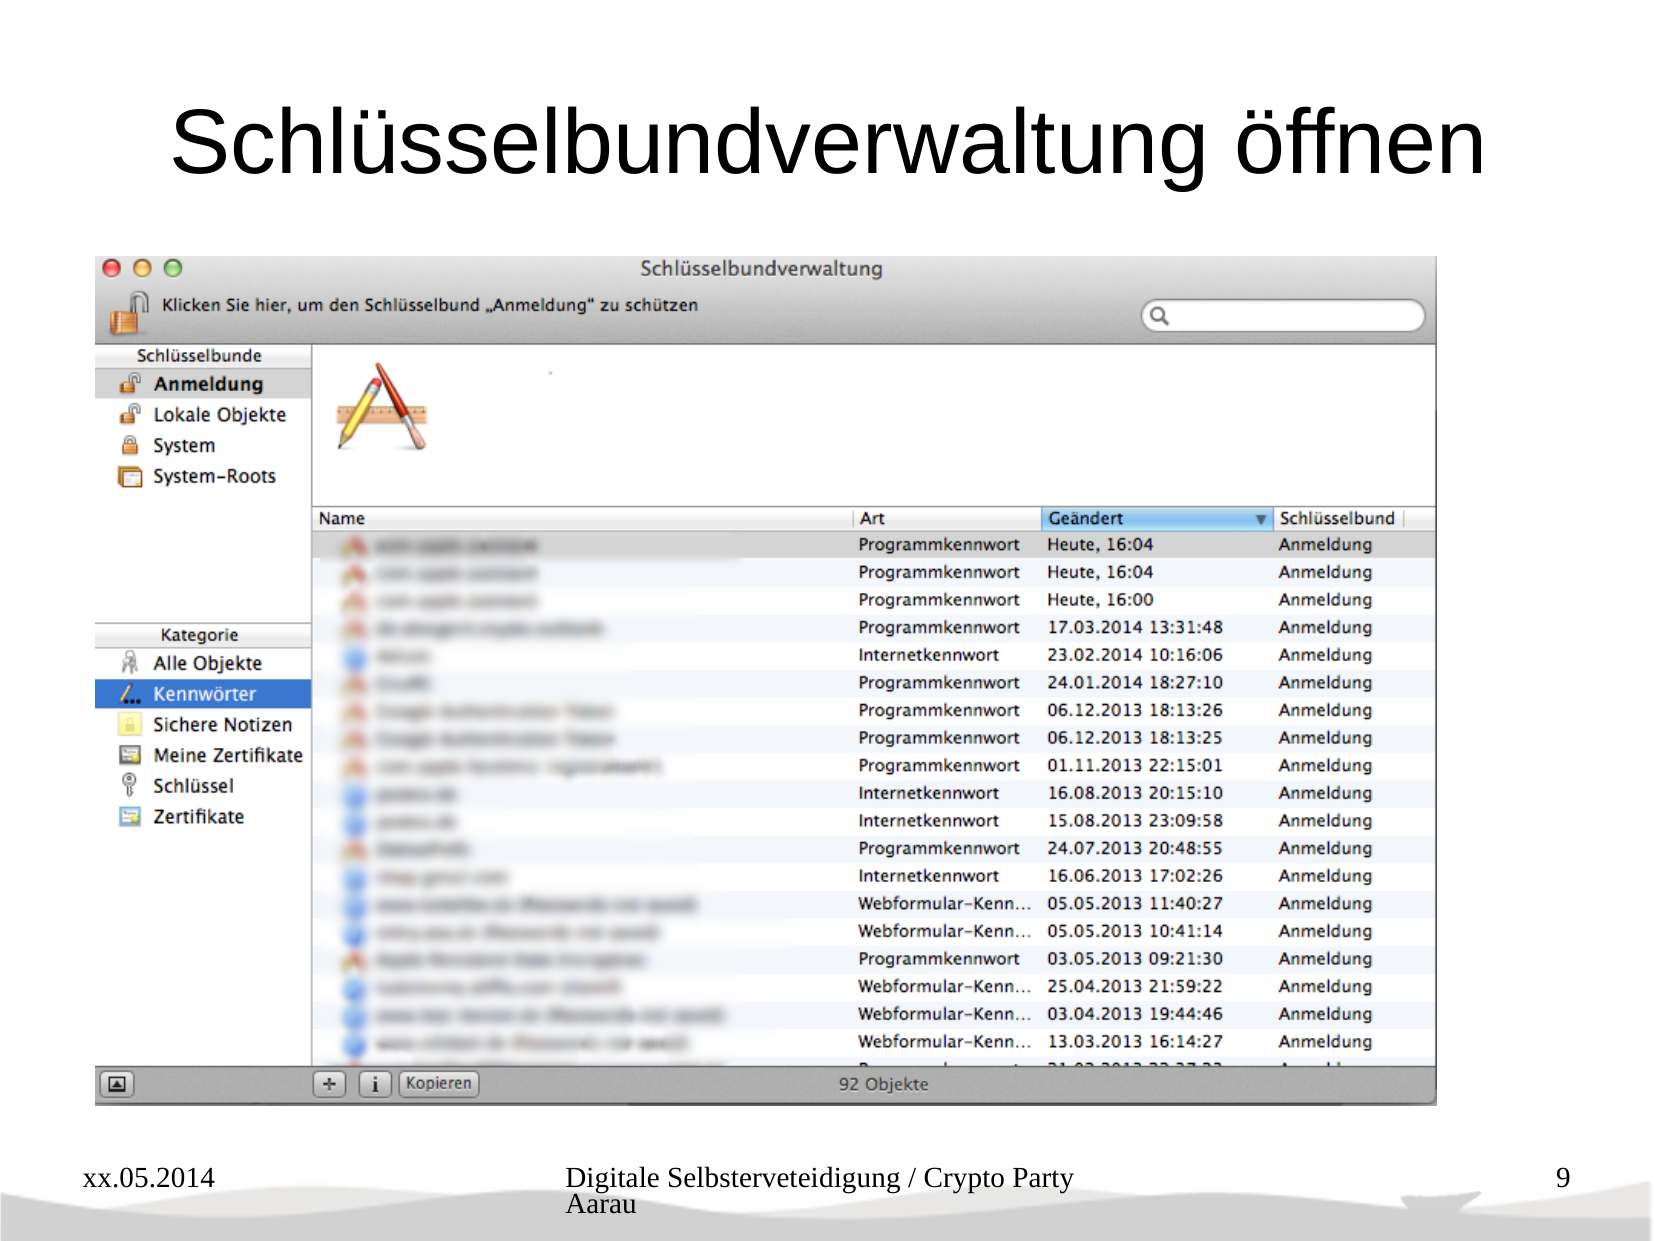

# Schlüsselbundverwaltung öffnen
xx.05.2014
Digitale Selbsterveteidigung / Crypto Party Aarau
9